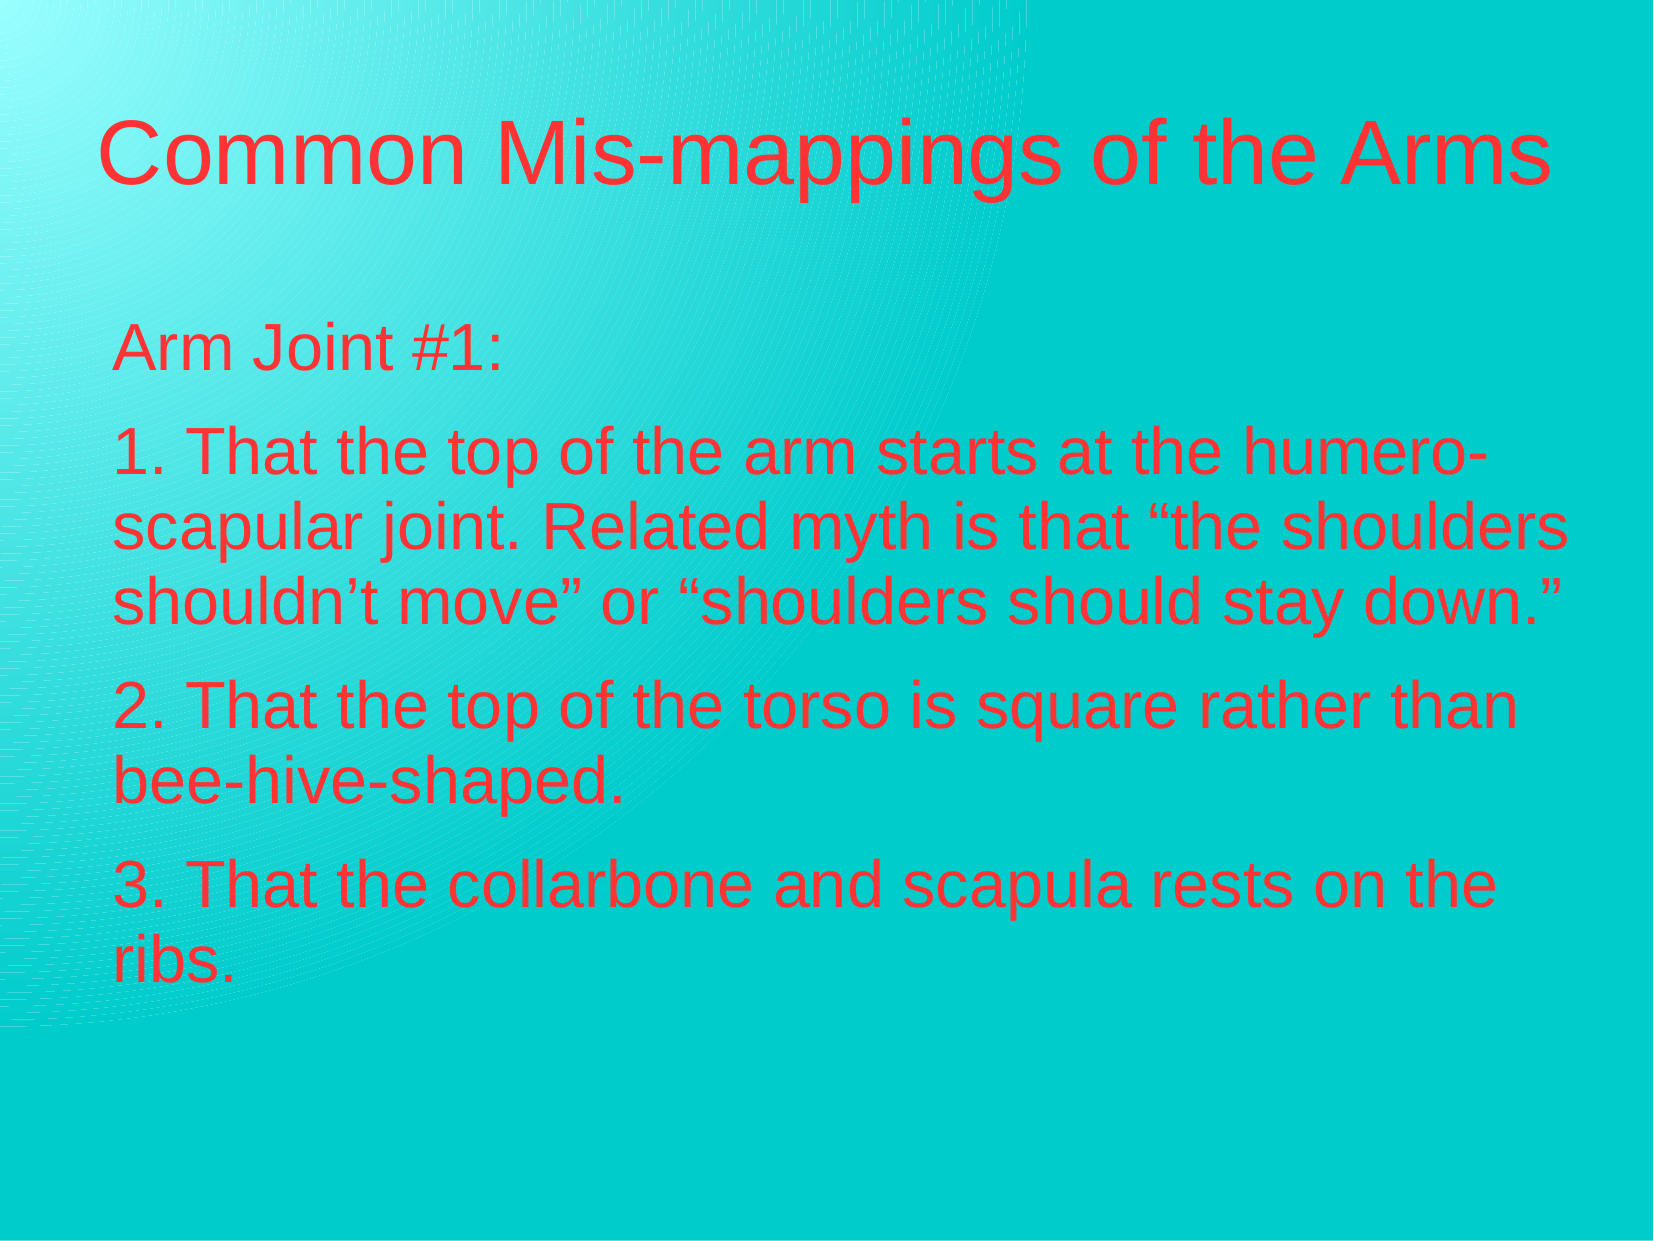

# Common Mis-mappings of the Arms
Arm Joint #1:
1. That the top of the arm starts at the humero-scapular joint. Related myth is that “the shoulders shouldn’t move” or “shoulders should stay down.”
2. That the top of the torso is square rather than bee-hive-shaped.
3. That the collarbone and scapula rests on the ribs.